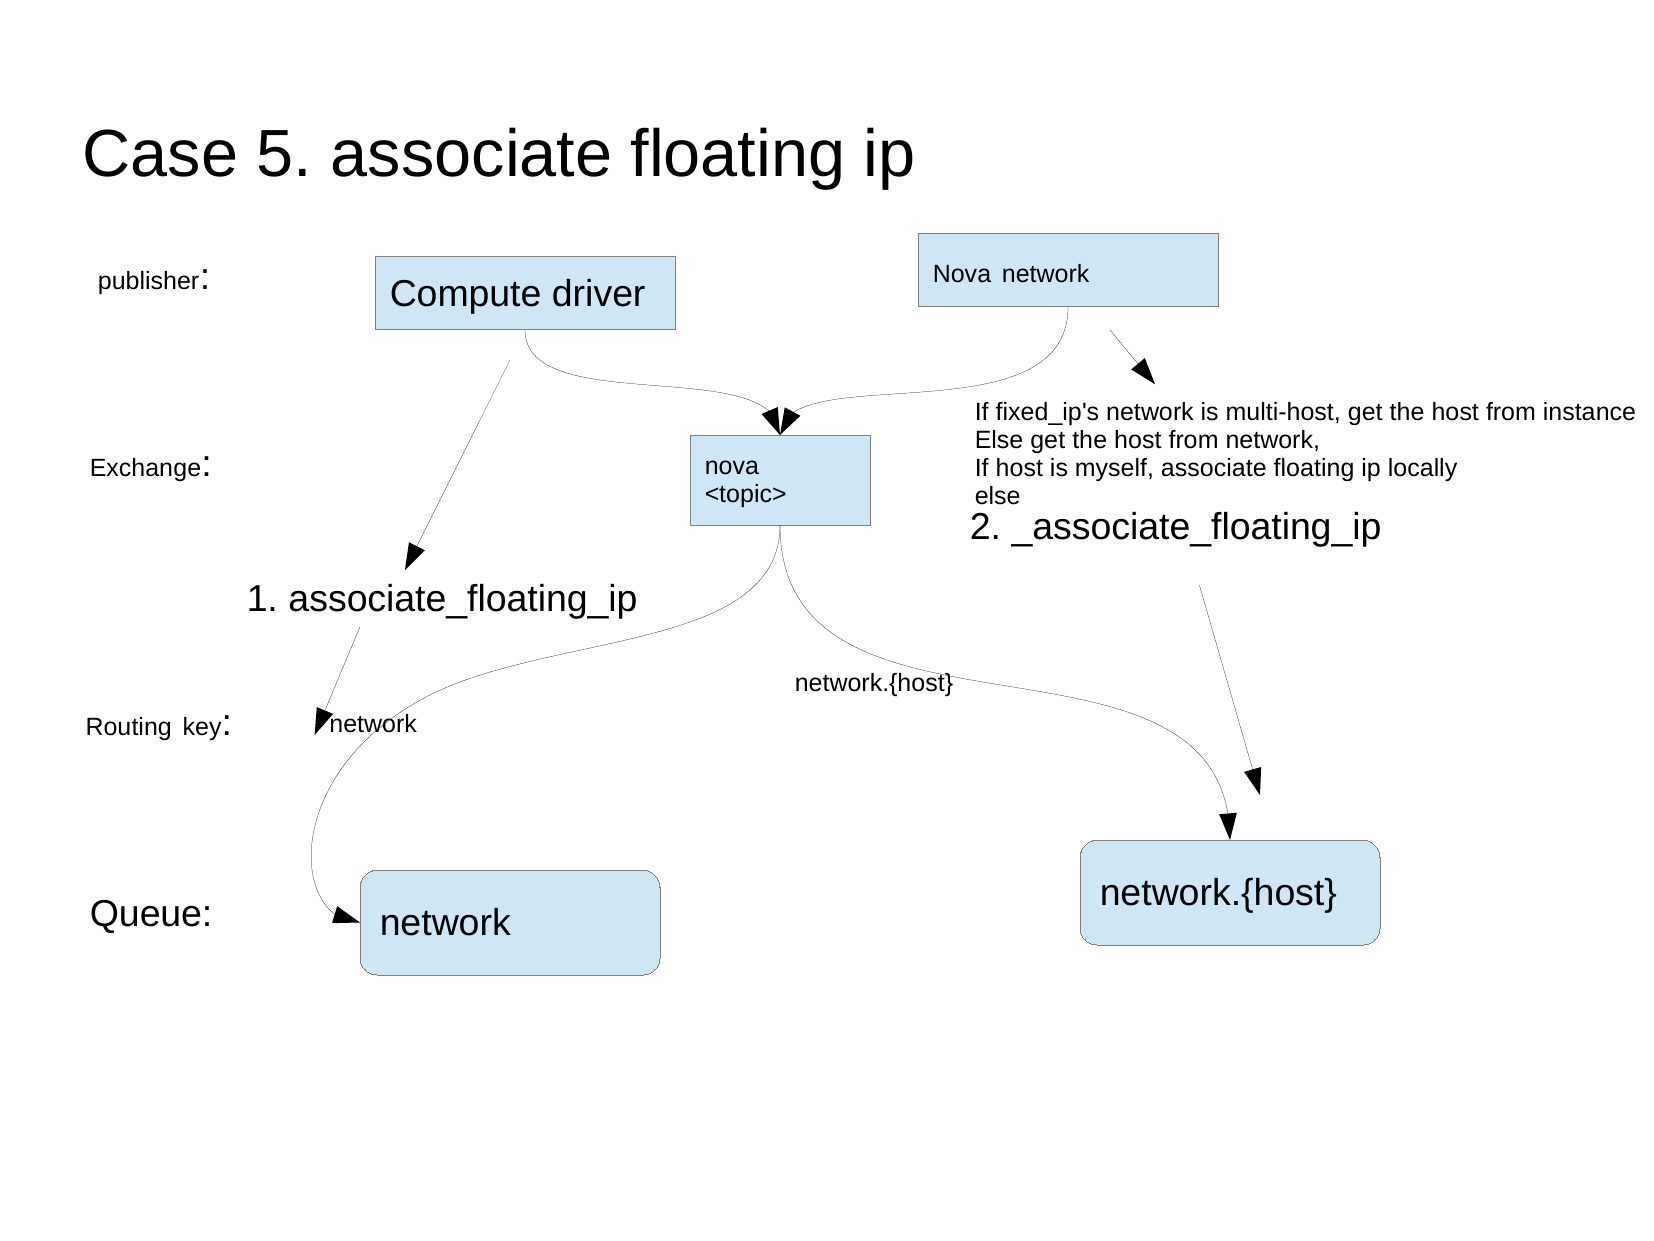

# Case 5. associate floating ip
Nova network
publisher:
Compute driver
If fixed_ip's network is multi-host, get the host from instance
Else get the host from network,
If host is myself, associate floating ip locally
else
Exchange:
nova
<topic>
2. _associate_floating_ip
1. associate_floating_ip
Routing key:
network.{host}
network
Queue: